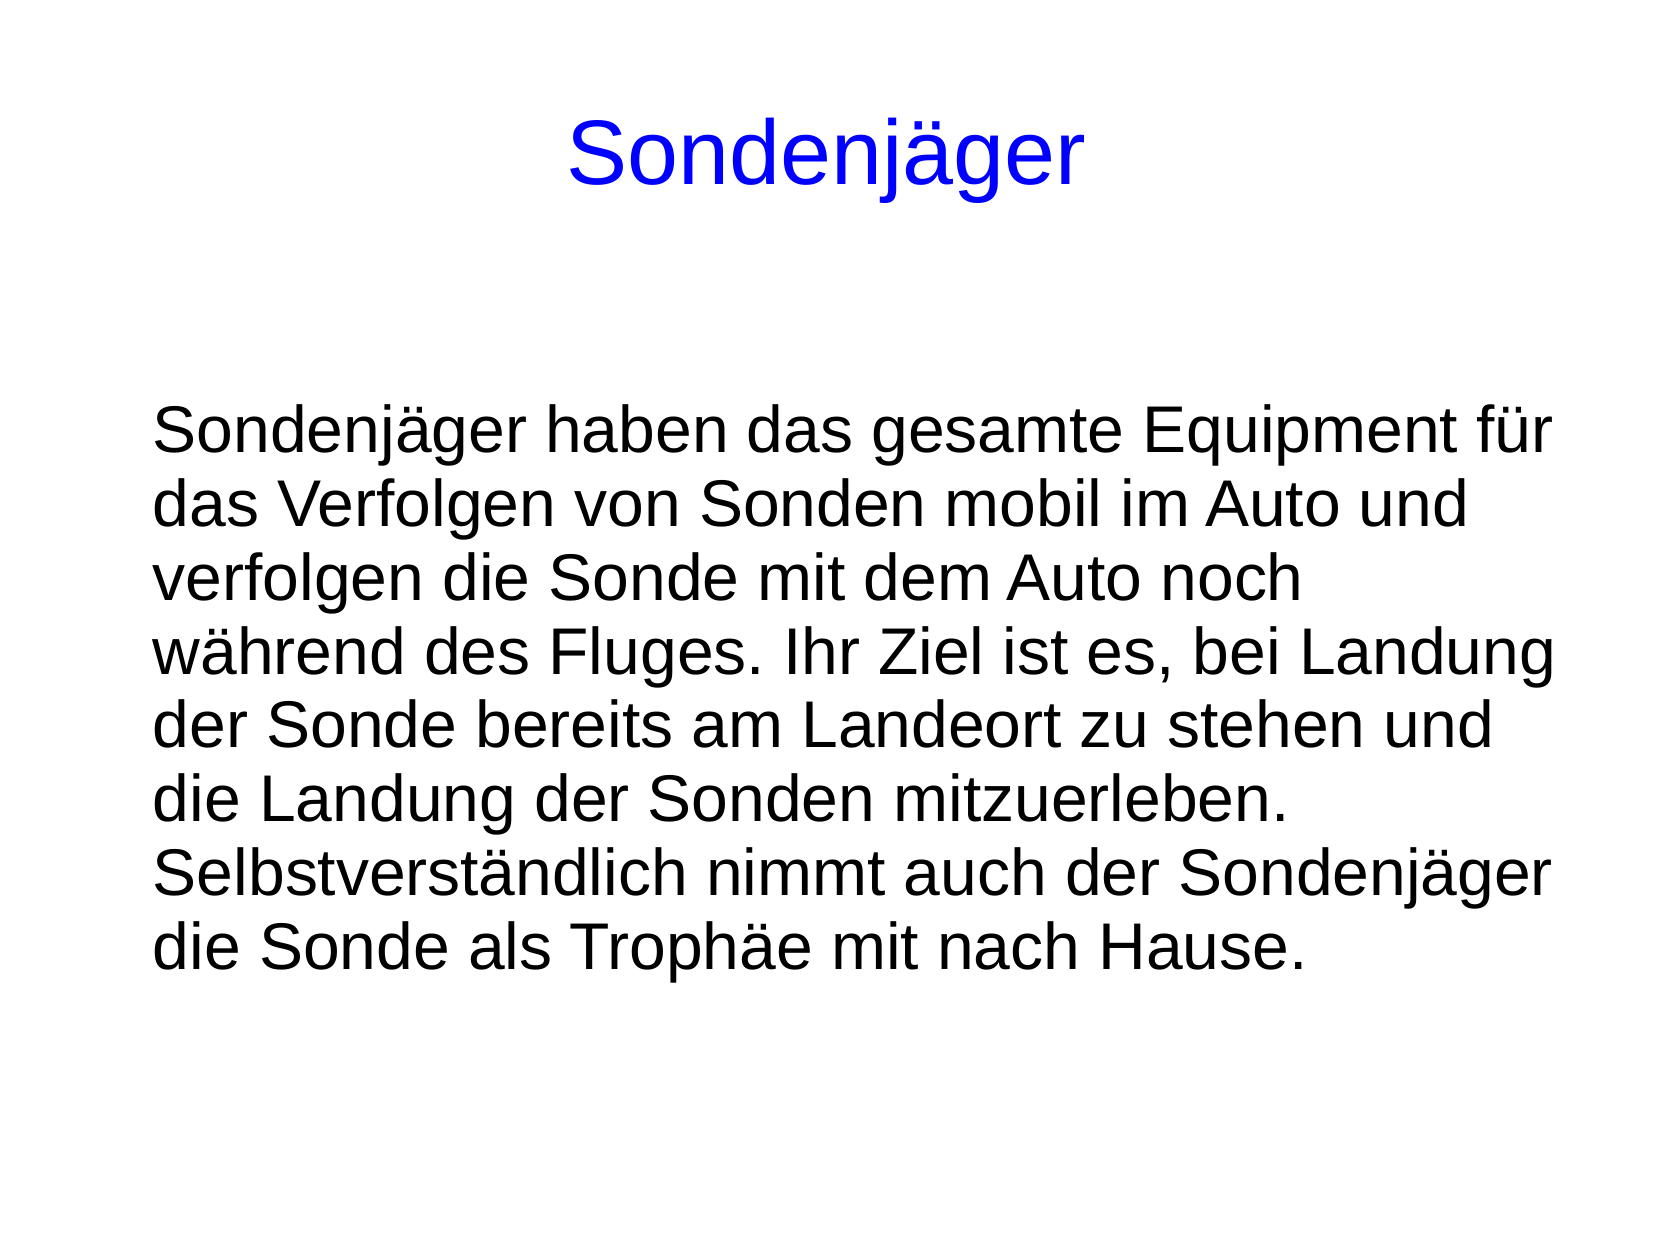

# Sondenjäger
Sondenjäger haben das gesamte Equipment für das Verfolgen von Sonden mobil im Auto und verfolgen die Sonde mit dem Auto noch während des Fluges. Ihr Ziel ist es, bei Landung der Sonde bereits am Landeort zu stehen und die Landung der Sonden mitzuerleben. Selbstverständlich nimmt auch der Sondenjäger die Sonde als Trophäe mit nach Hause.